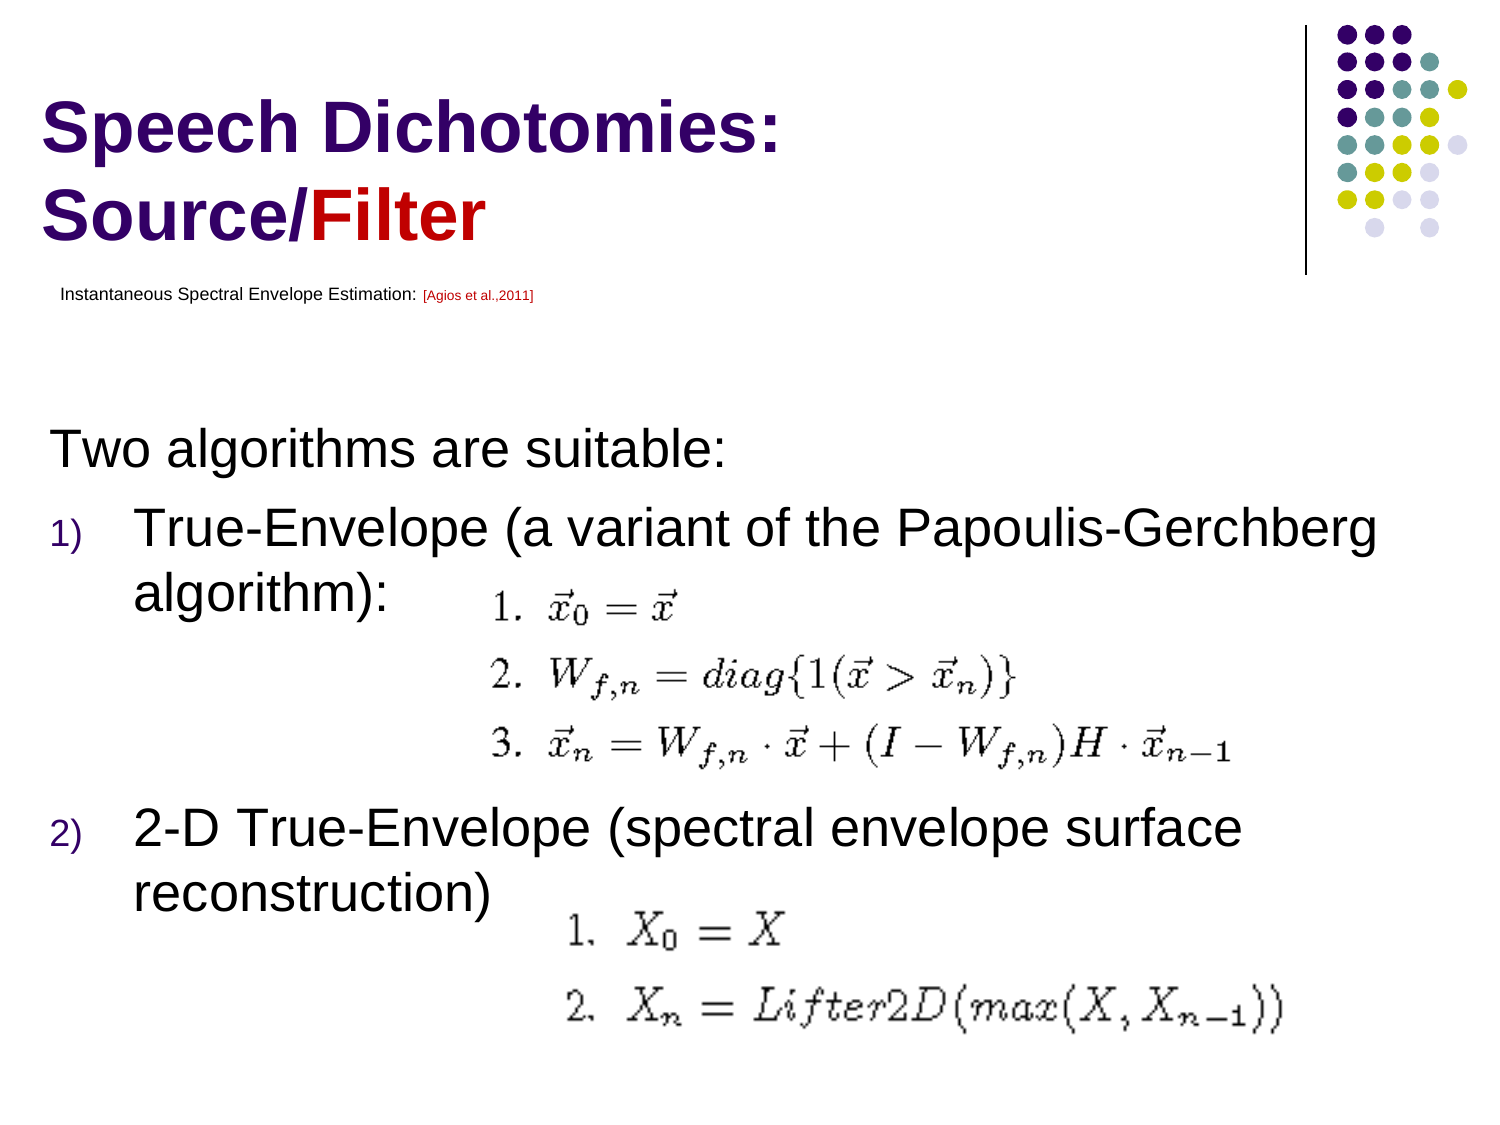

Speech Dichotomies:
Source/Filter
# Instantaneous Spectral Envelope Estimation: [Agios et al.,2011]
Two algorithms are suitable:
True-Envelope (a variant of the Papoulis-Gerchberg algorithm):
2-D True-Envelope (spectral envelope surface reconstruction)